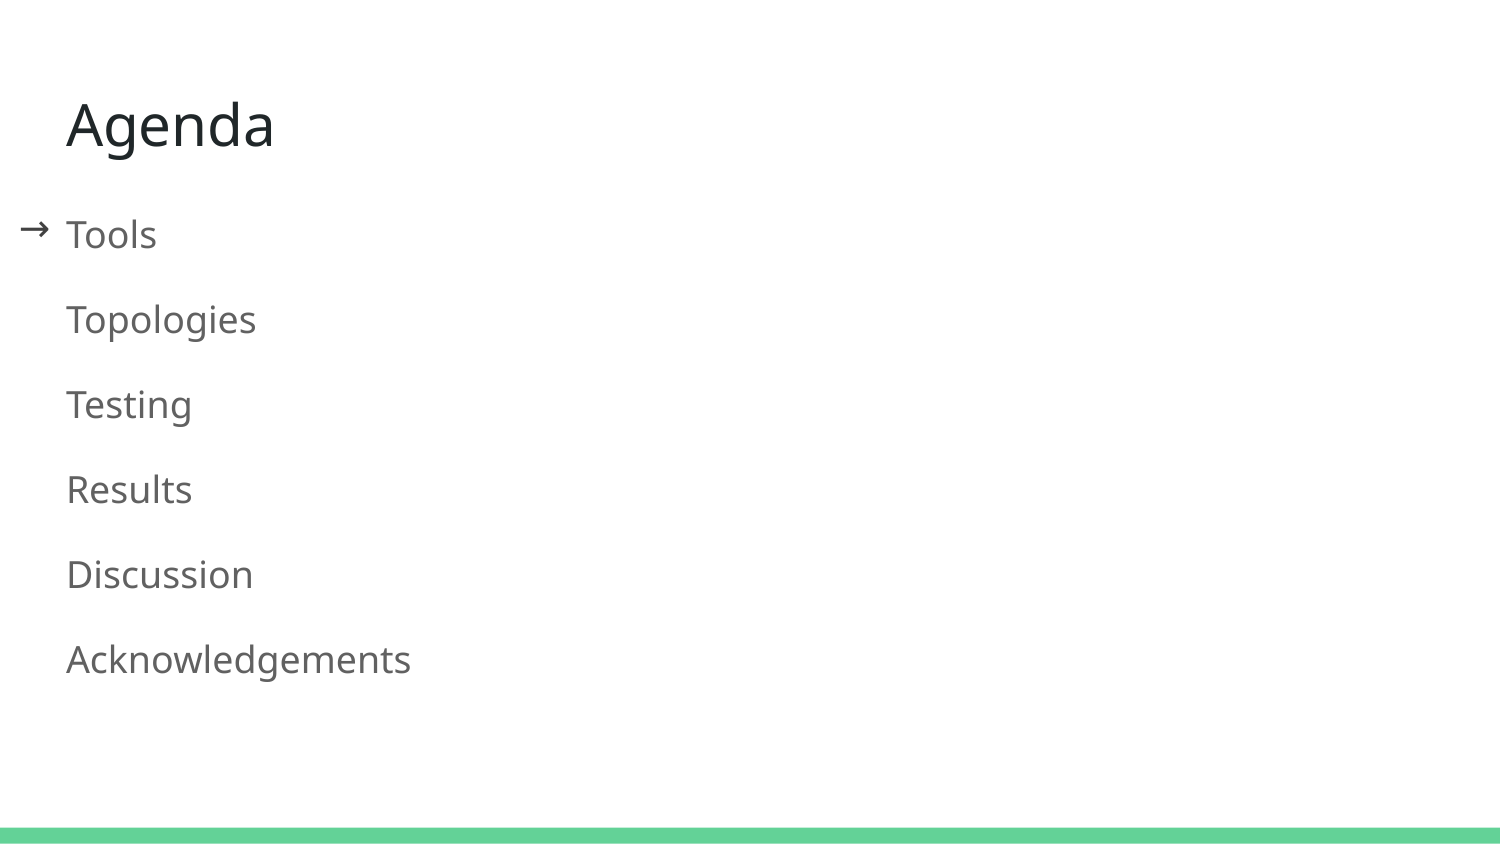

# Agenda
→
Tools
Topologies
Testing
Results
Discussion
Acknowledgements